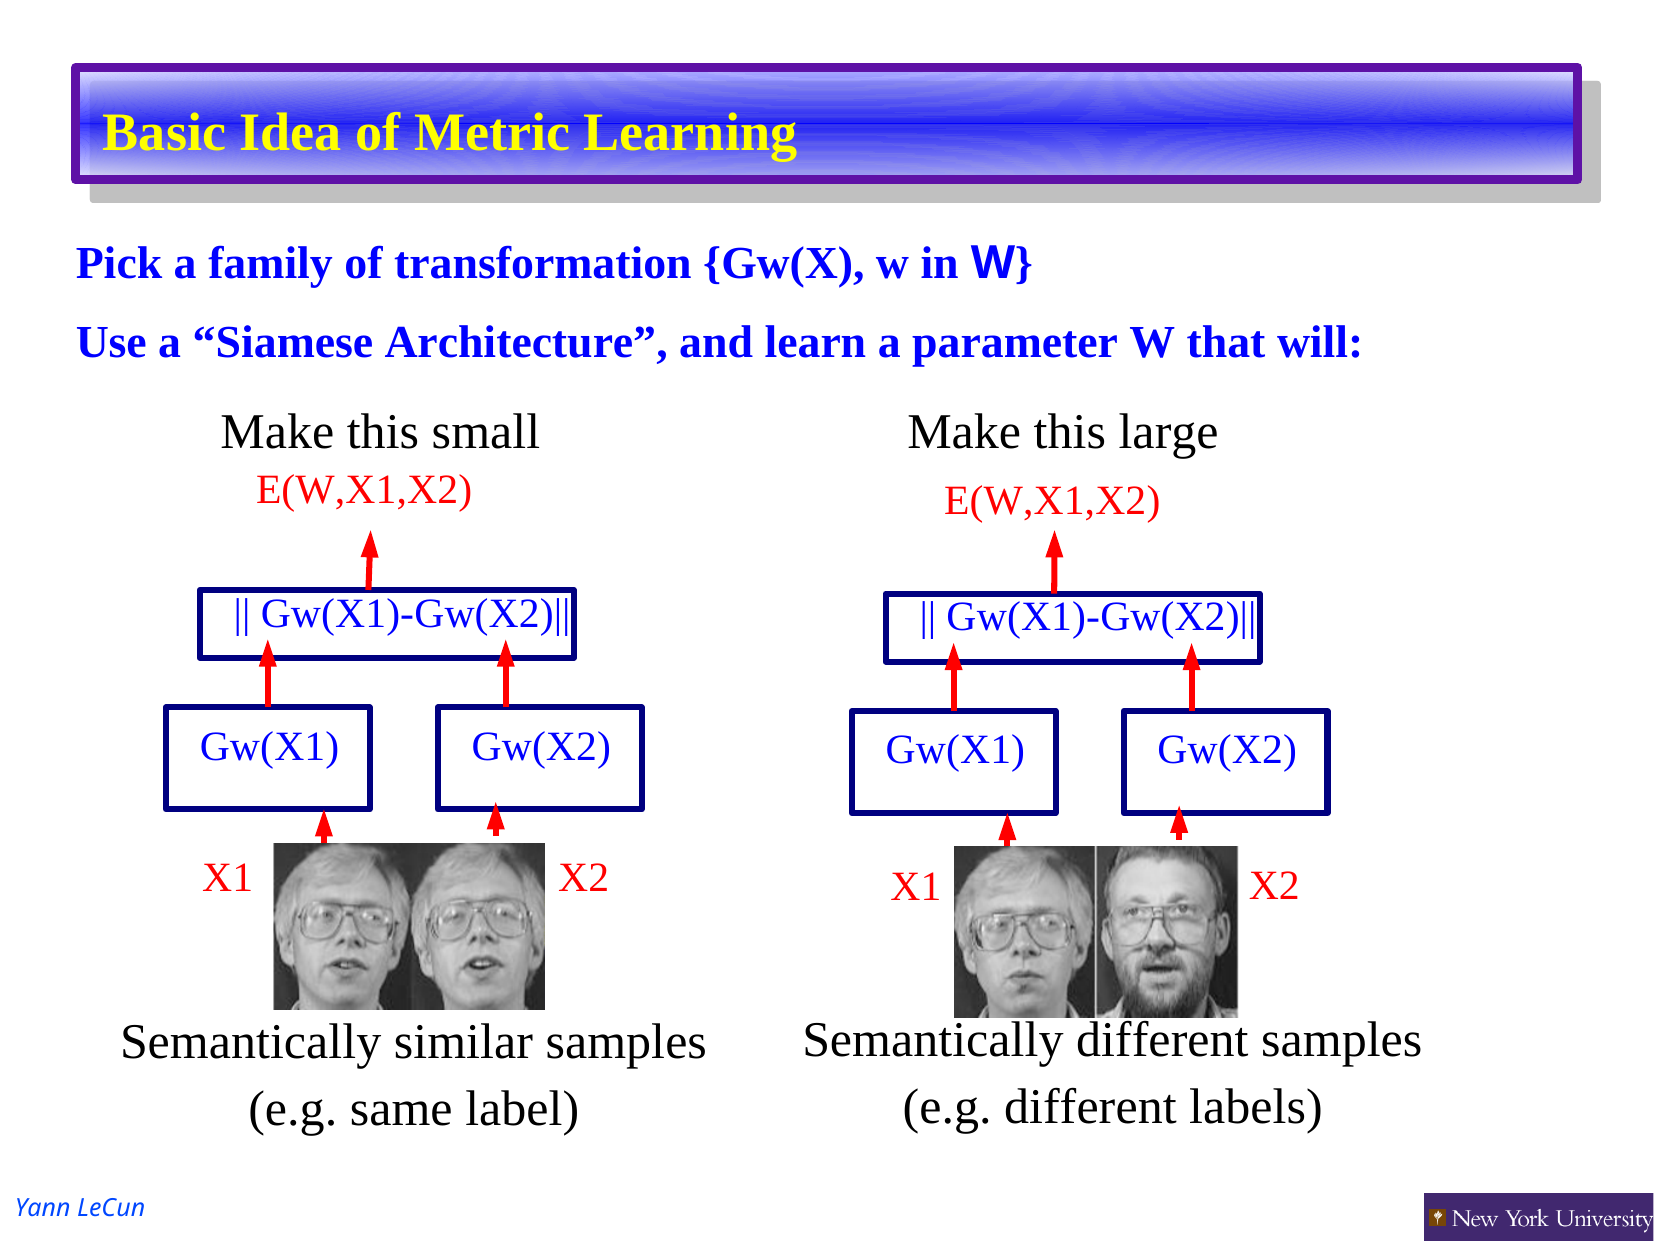

# Basic Idea of Metric Learning
Pick a family of transformation {Gw(X), w in W}
Use a “Siamese Architecture”, and learn a parameter W that will:
Make this large
Make this small
E(W,X1,X2)
E(W,X1,X2)
|| Gw(X1)-Gw(X2)||
|| Gw(X1)-Gw(X2)||
Gw(X1)
Gw(X2)
Gw(X1)
Gw(X2)
X2
X1
X2
X1
Semantically different samples
(e.g. different labels)
Semantically similar samples
(e.g. same label)